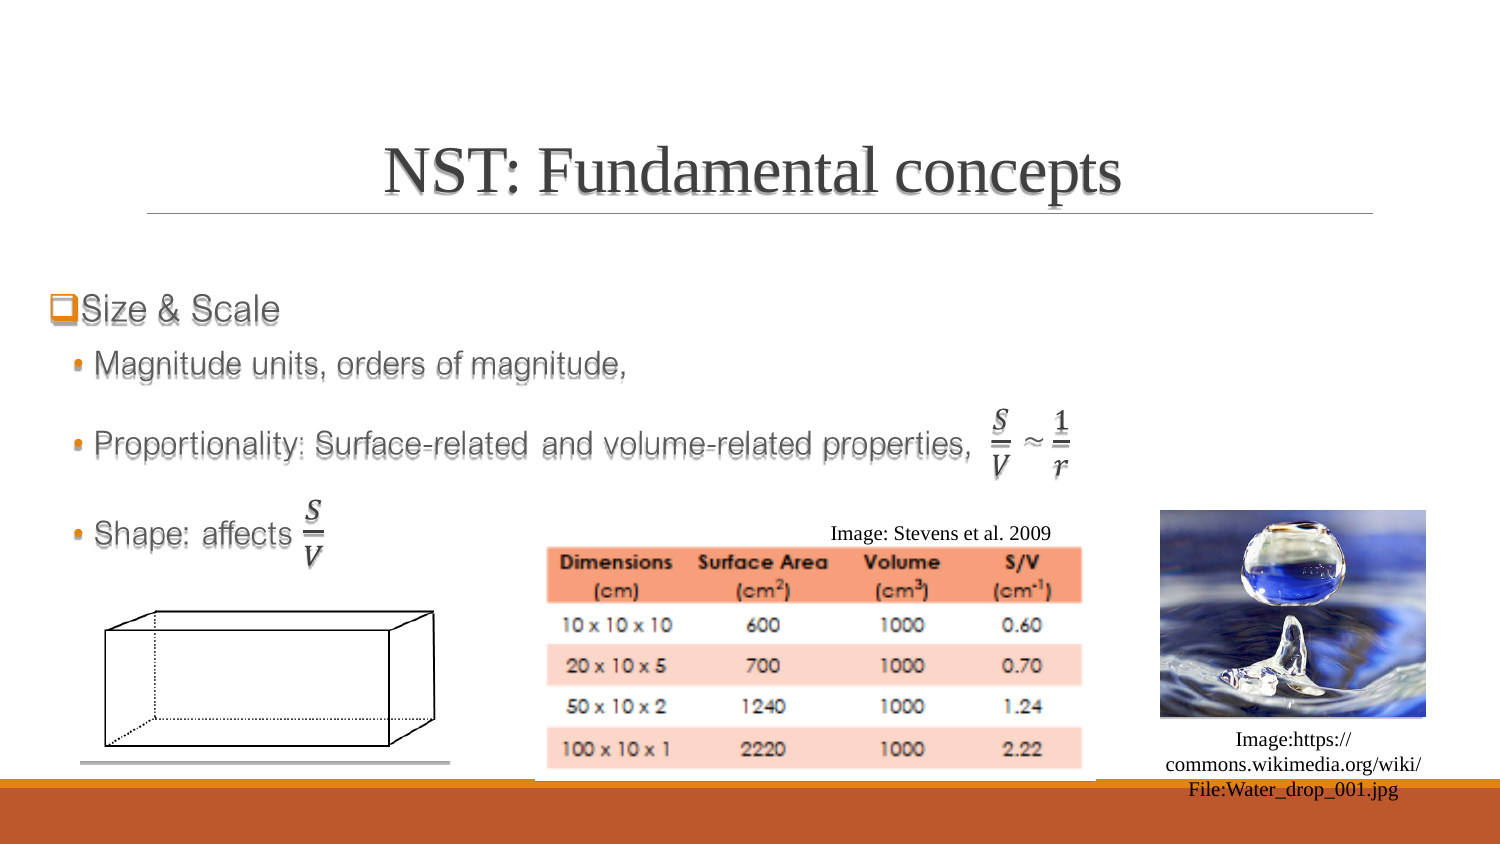

# NST: Fundamental concepts
Image: Stevens et al. 2009
Image:https://commons.wikimedia.org/wiki/File:Water_drop_001.jpg